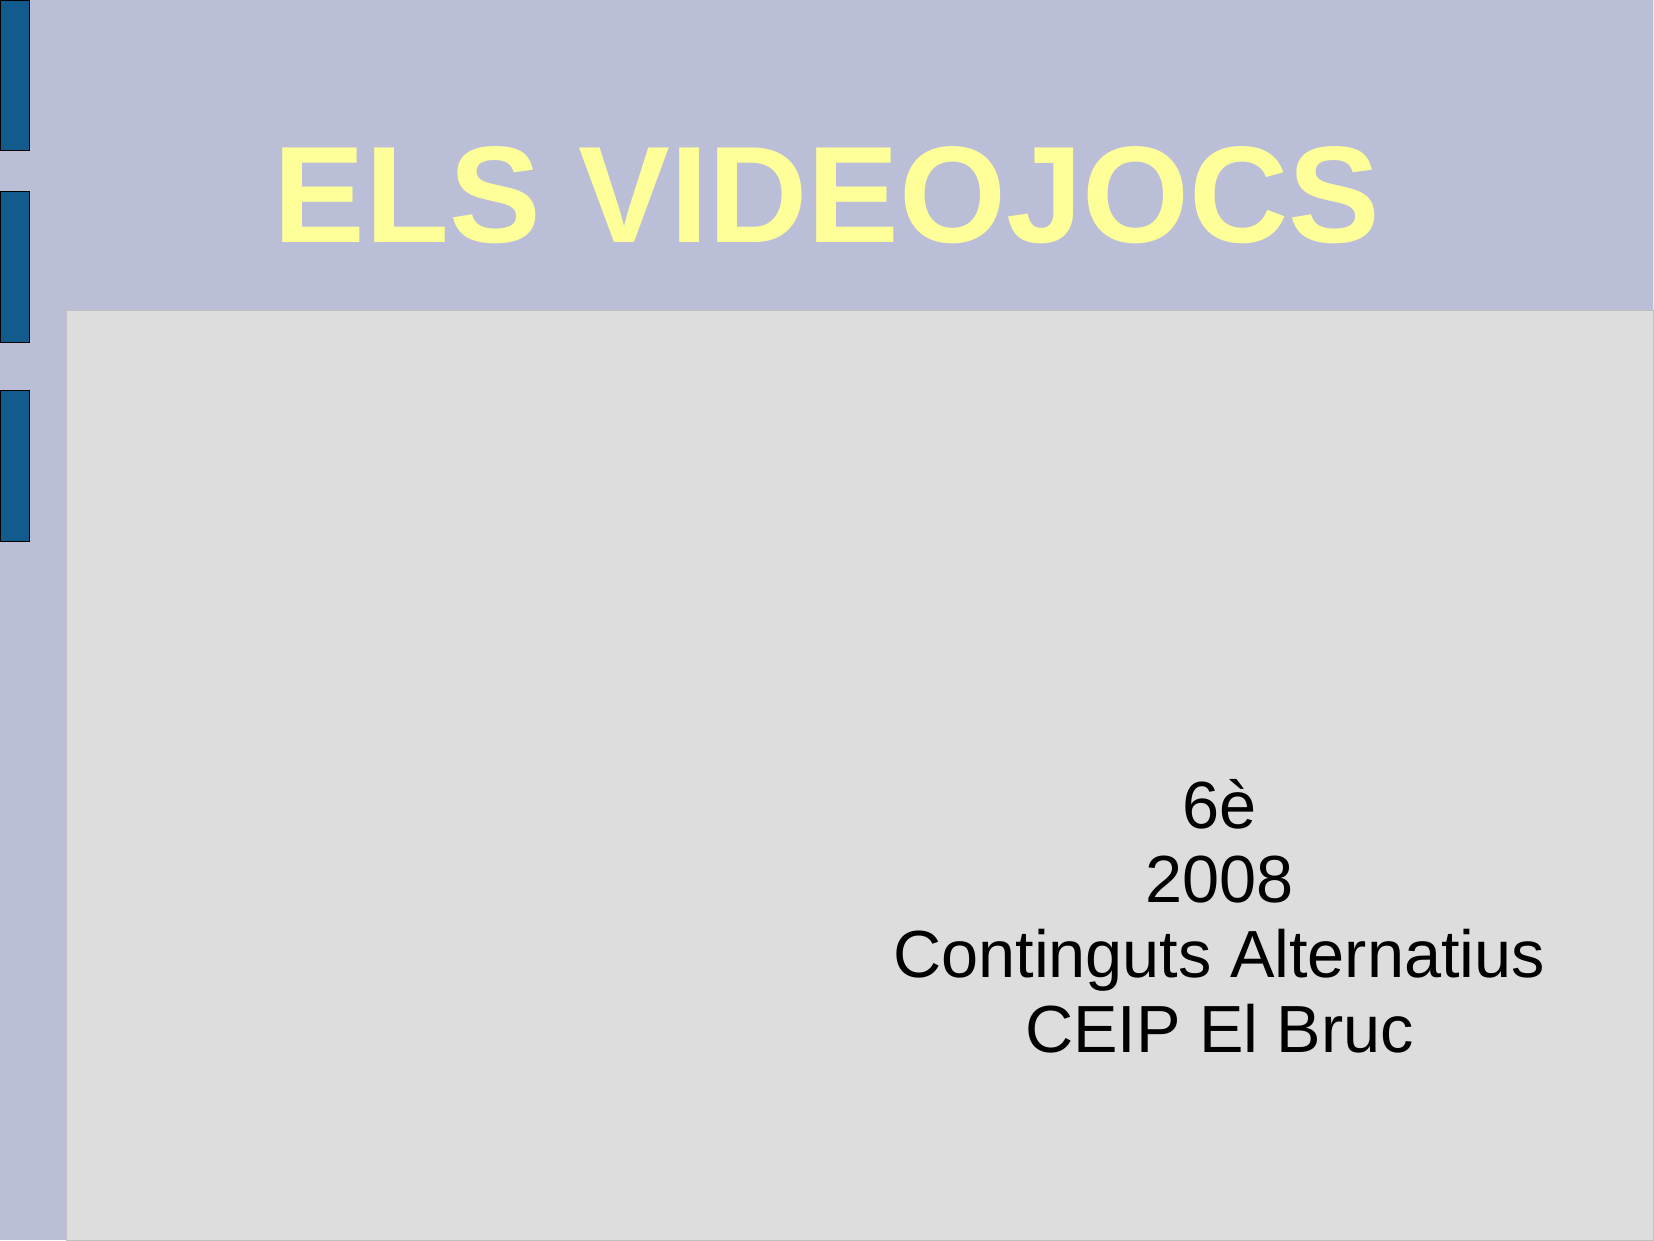

# ELS VIDEOJOCS
6è
2008
Continguts Alternatius
CEIP El Bruc